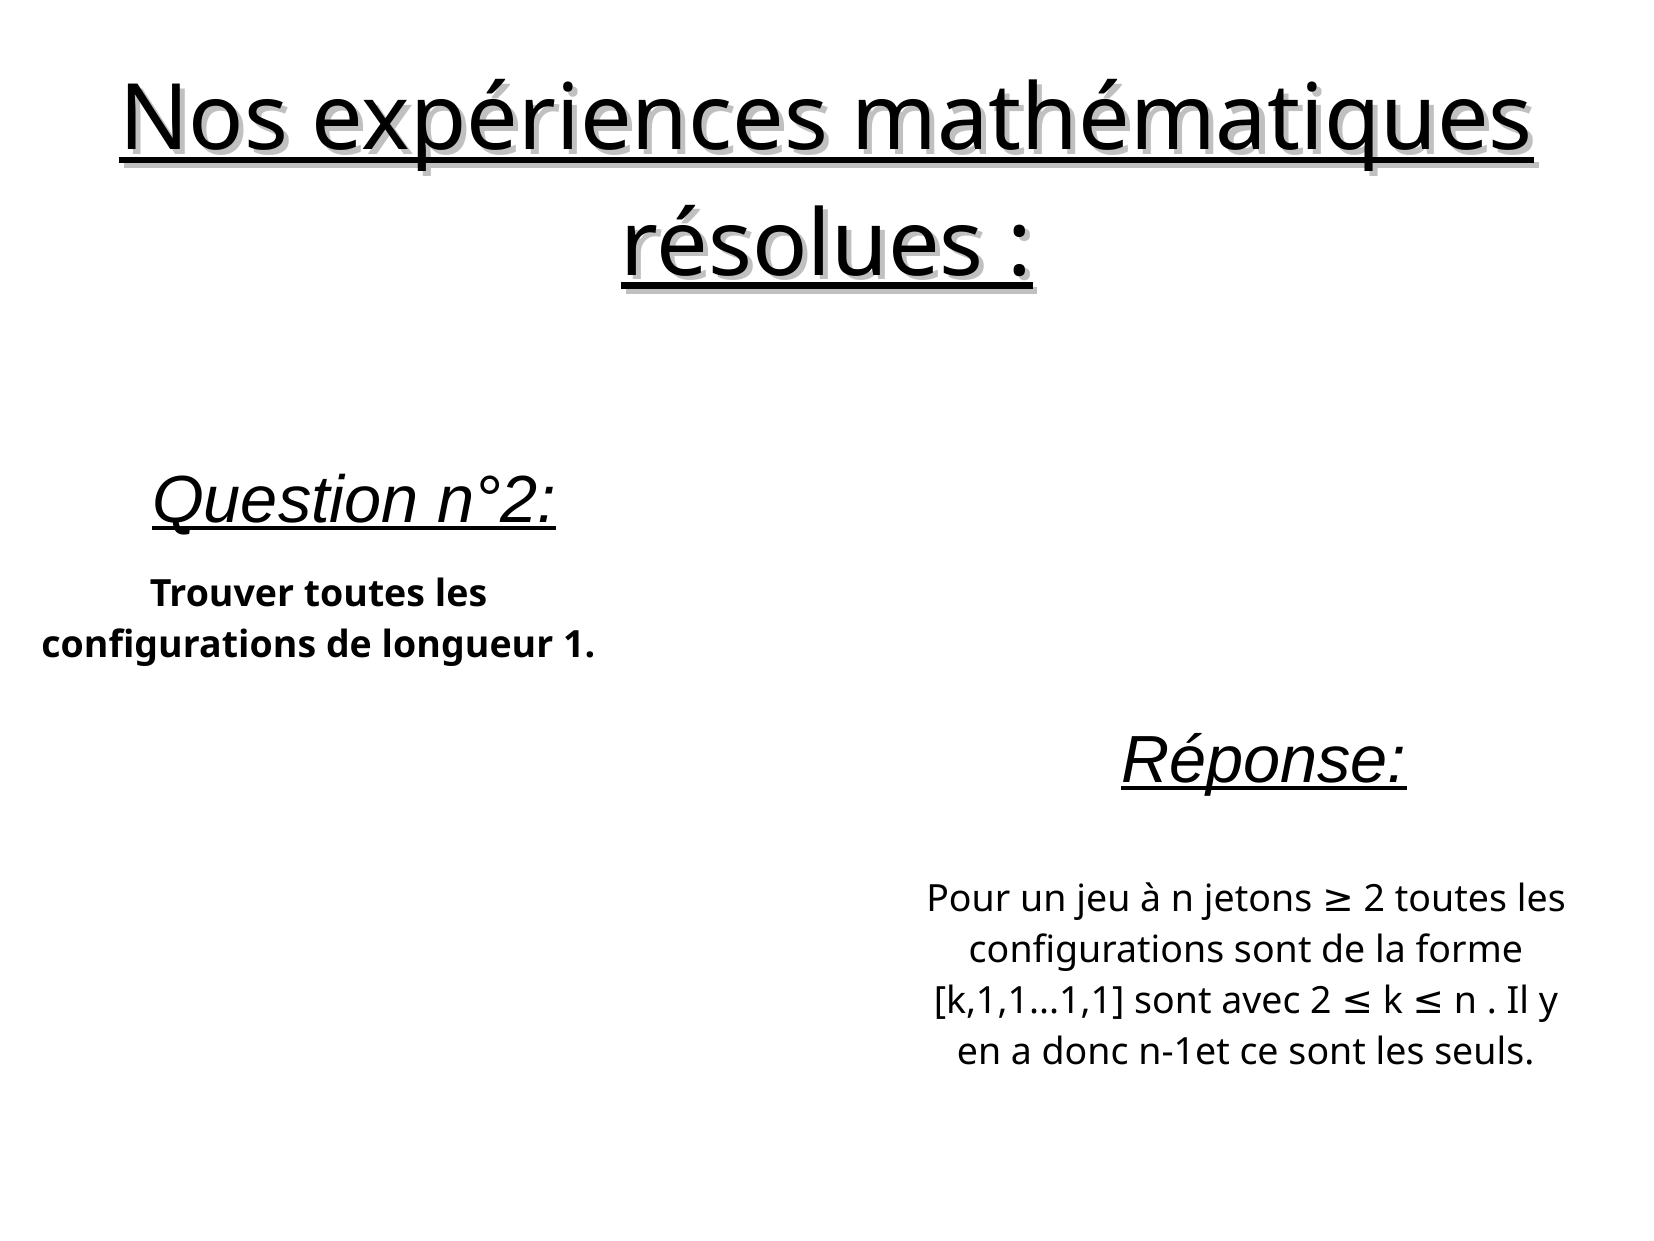

Nos expériences mathématiques résolues :
#
Question n°2:
Trouver toutes les configurations de longueur 1.
Réponse:
Pour un jeu à n jetons ≥ 2 toutes les configurations sont de la forme [k,1,1...1,1] sont avec 2 ≤ k ≤ n . Il y en a donc n-1et ce sont les seuls.